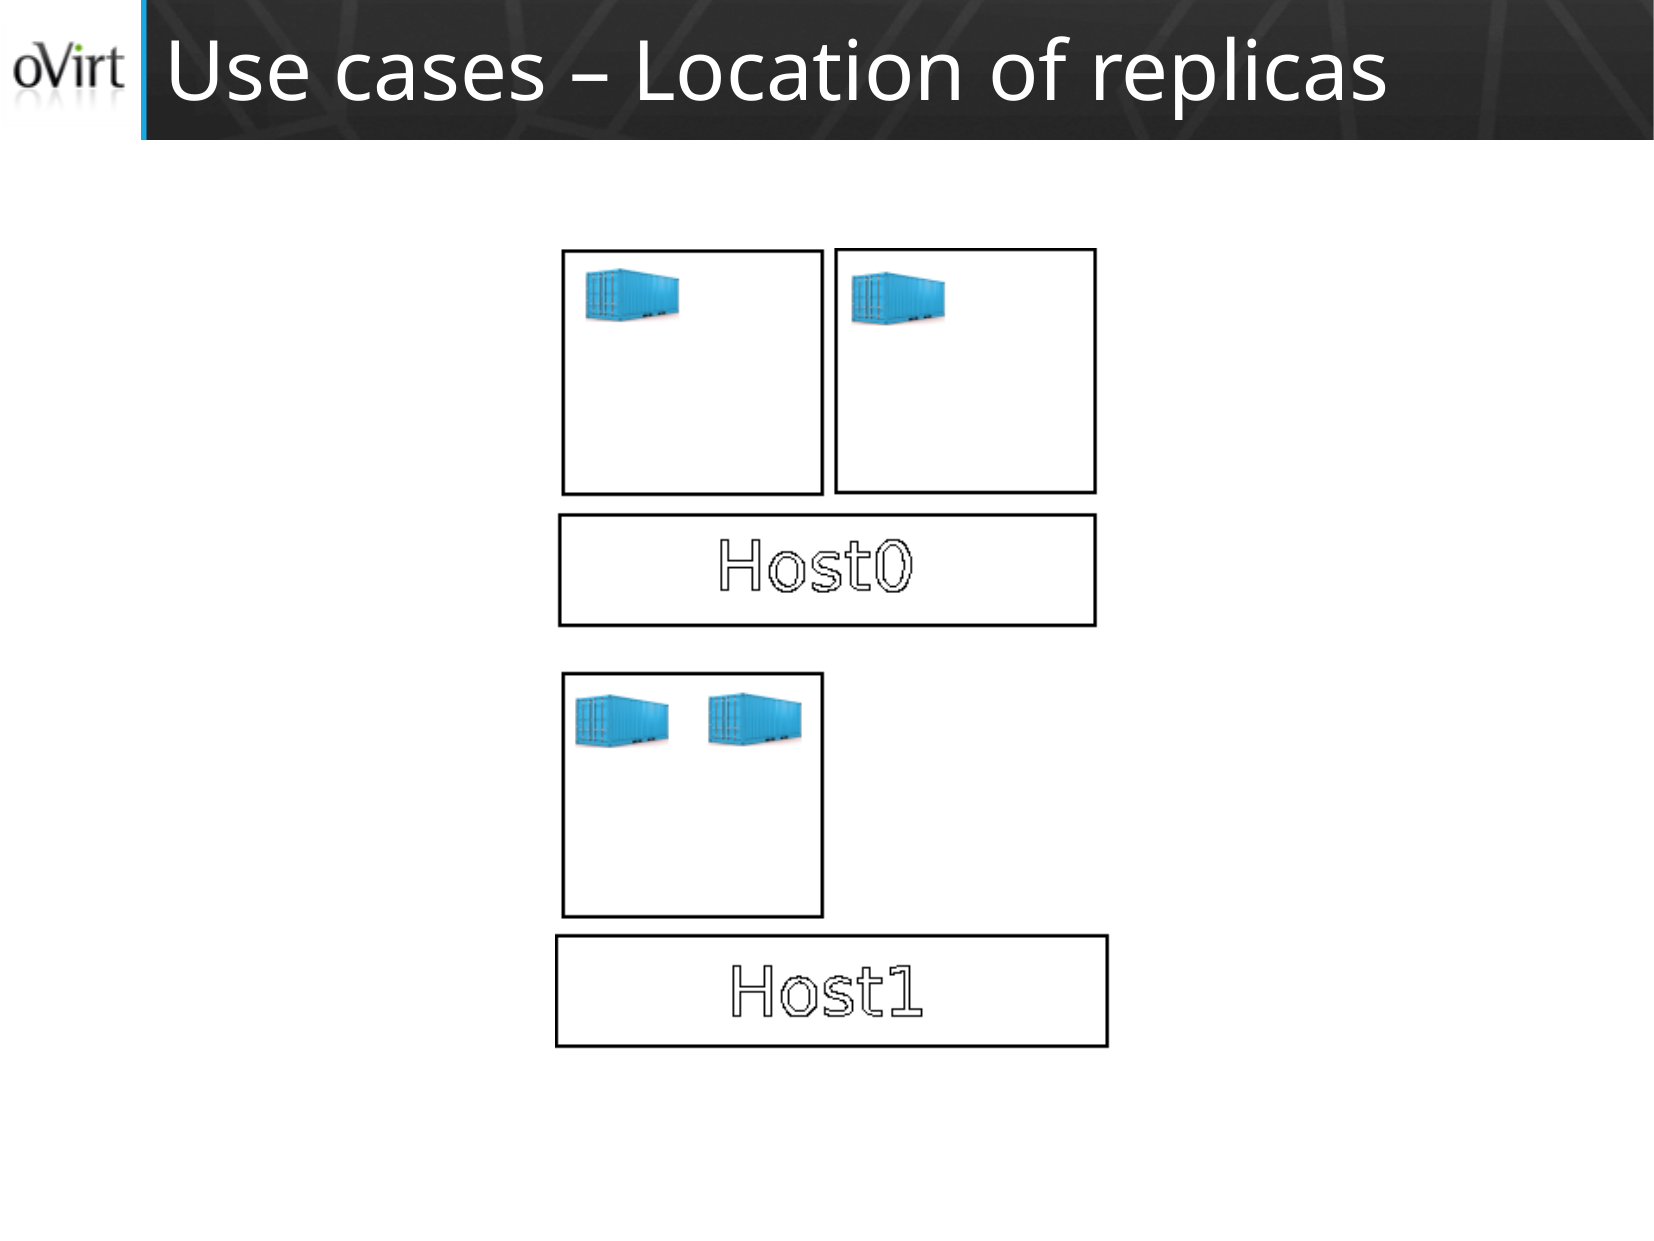

# Use cases – Location of replicas